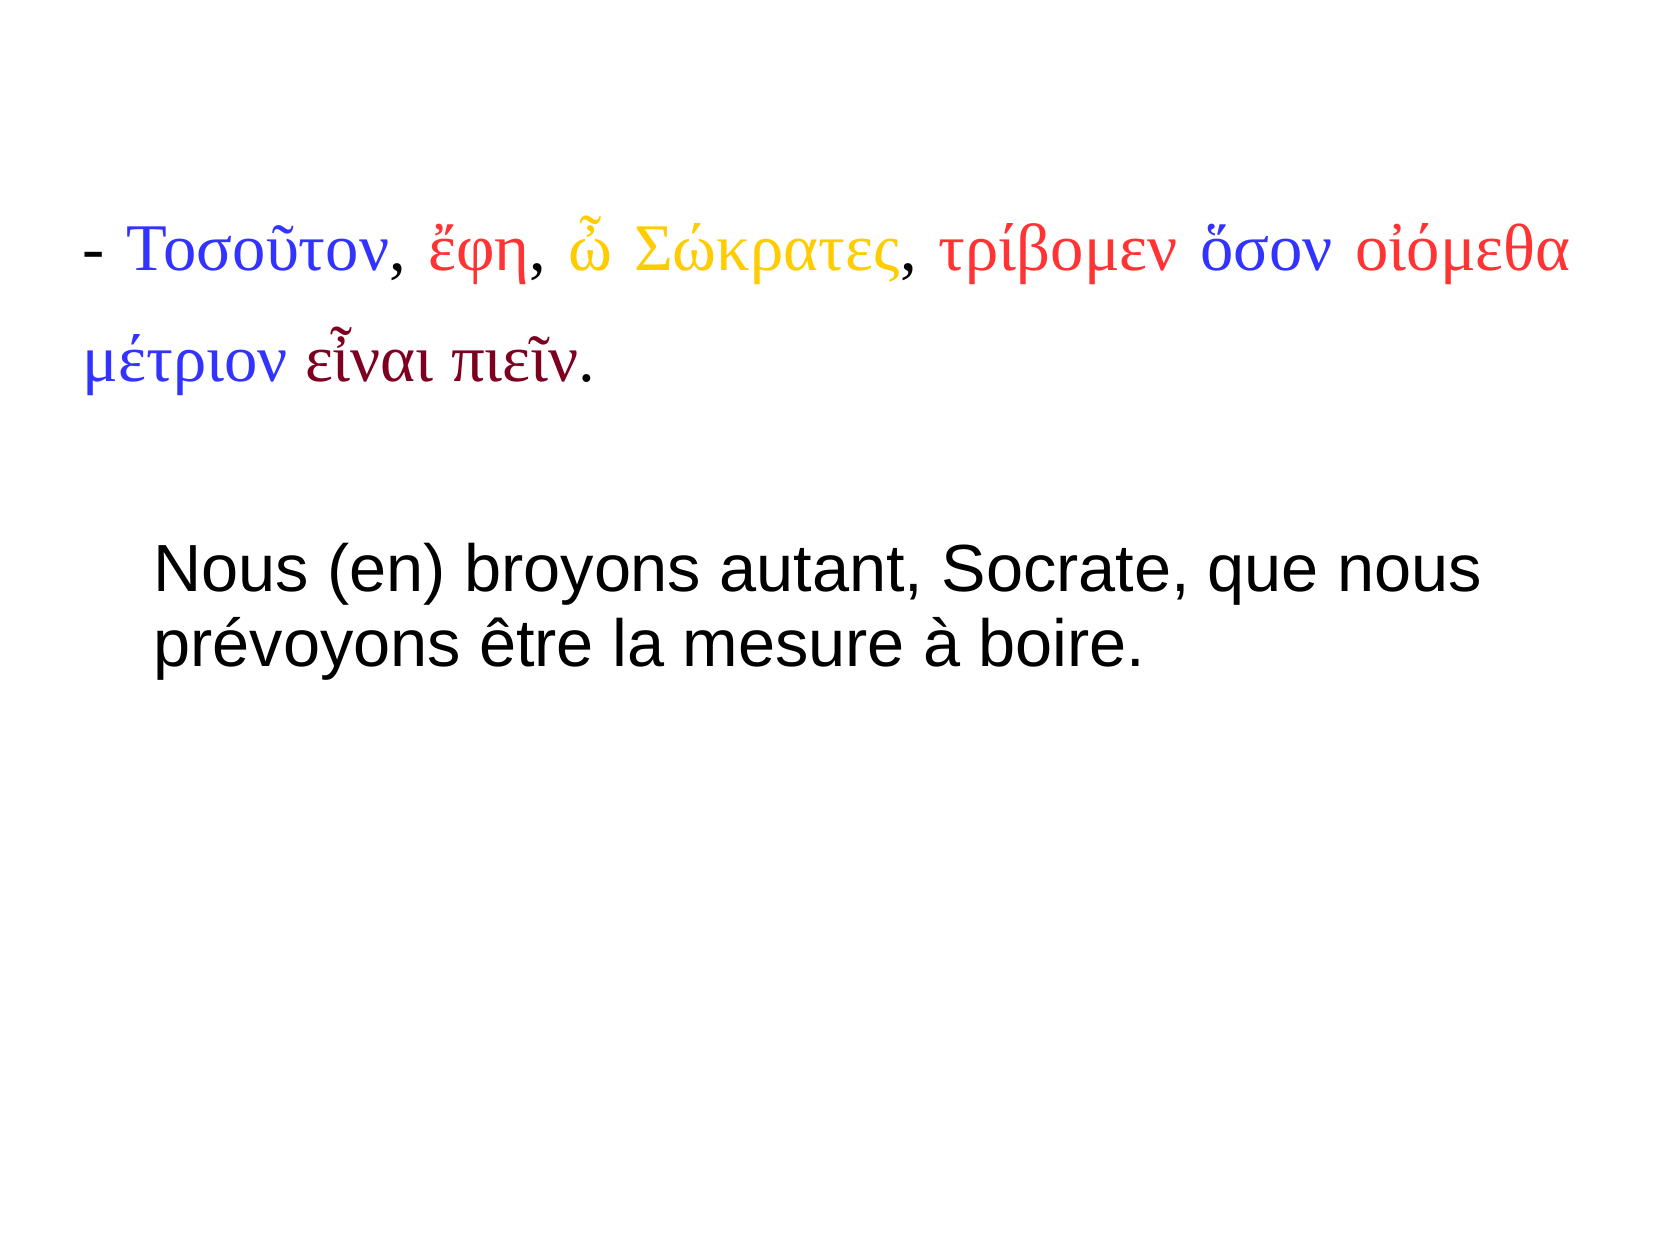

# - Τοσοῦτον, ἔφη, ὦ Σώκρατες, τρίβομεν ὅσον οἰόμεθα μέτριον εἶναι πιεῖν.
Nous (en) broyons autant, Socrate, que nous prévoyons être la mesure à boire.